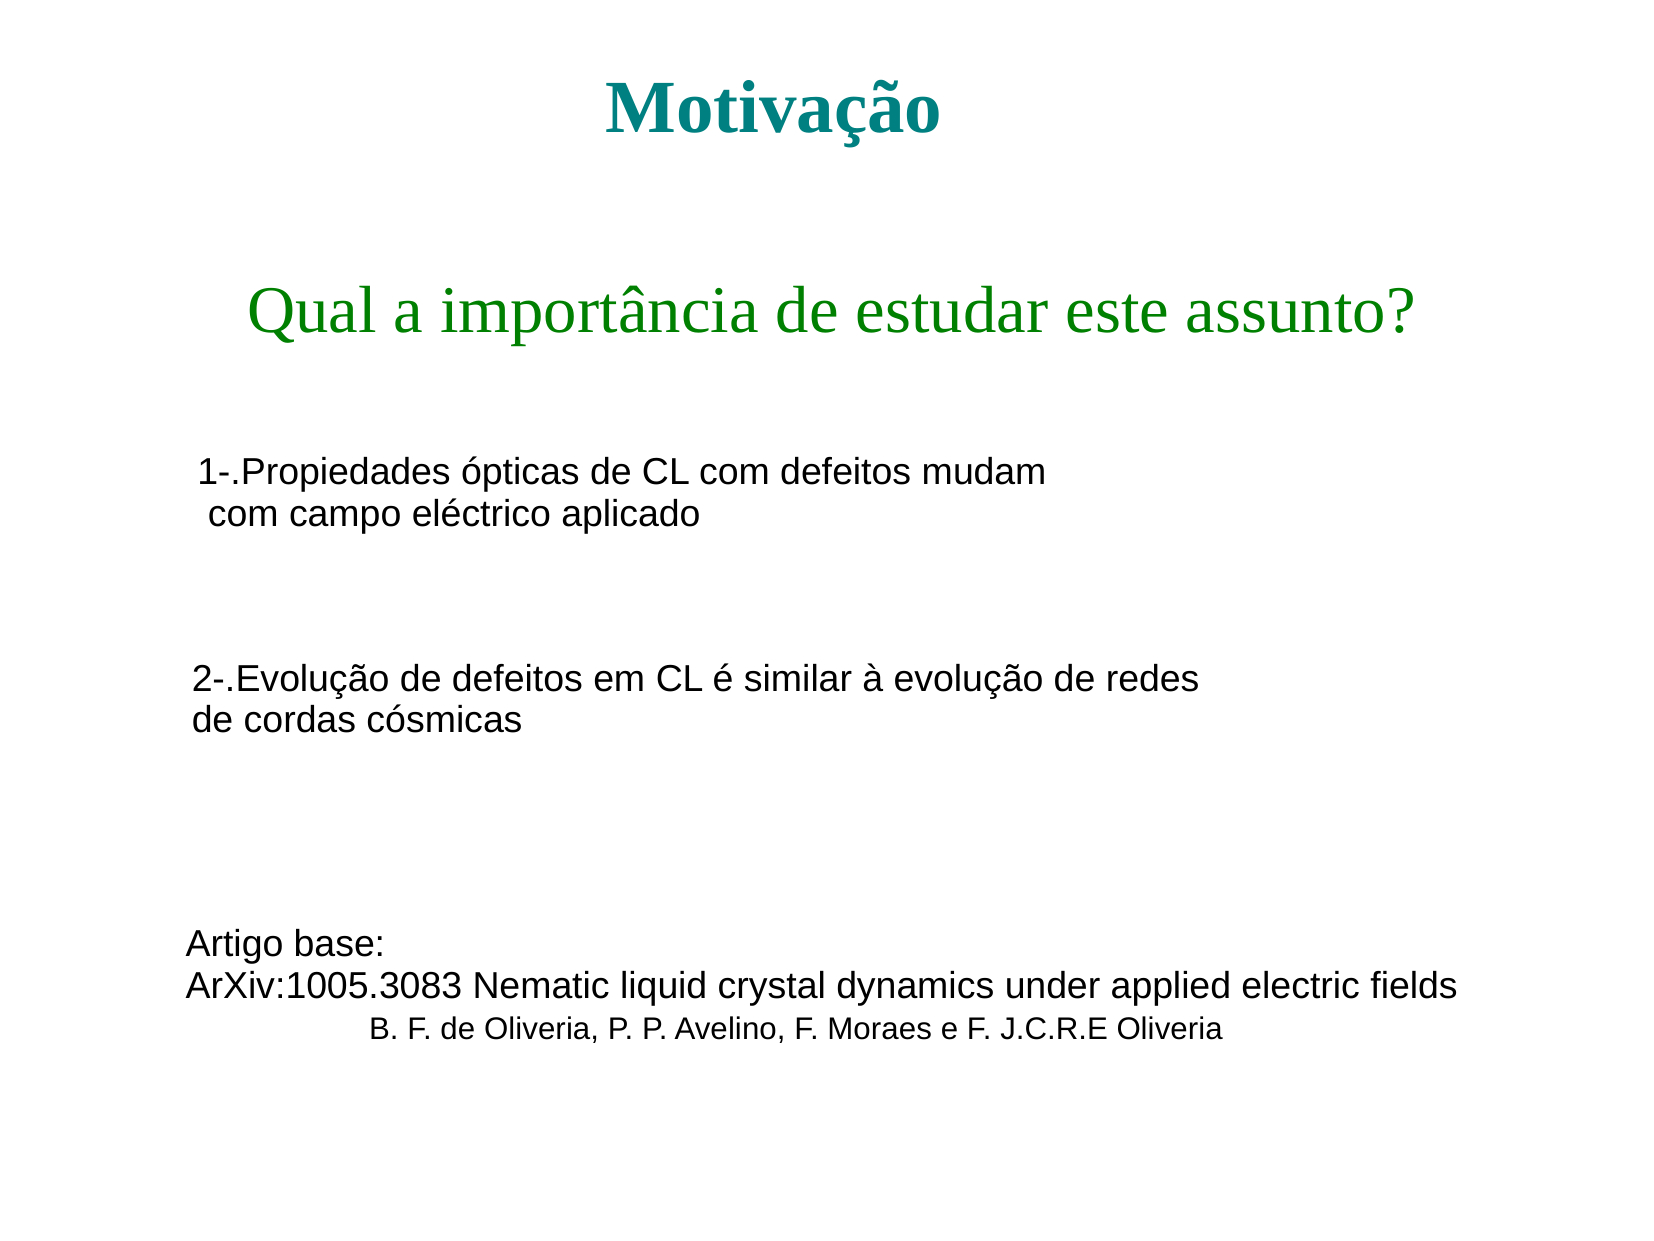

Motivação
# Qual a importância de estudar este assunto?
1-.Propiedades ópticas de CL com defeitos mudam
 com campo eléctrico aplicado
2-.Evolução de defeitos em CL é similar à evolução de redes
de cordas cósmicas
Artigo base:
ArXiv:1005.3083 Nematic liquid crystal dynamics under applied electric fields
B. F. de Oliveria, P. P. Avelino, F. Moraes e F. J.C.R.E Oliveria